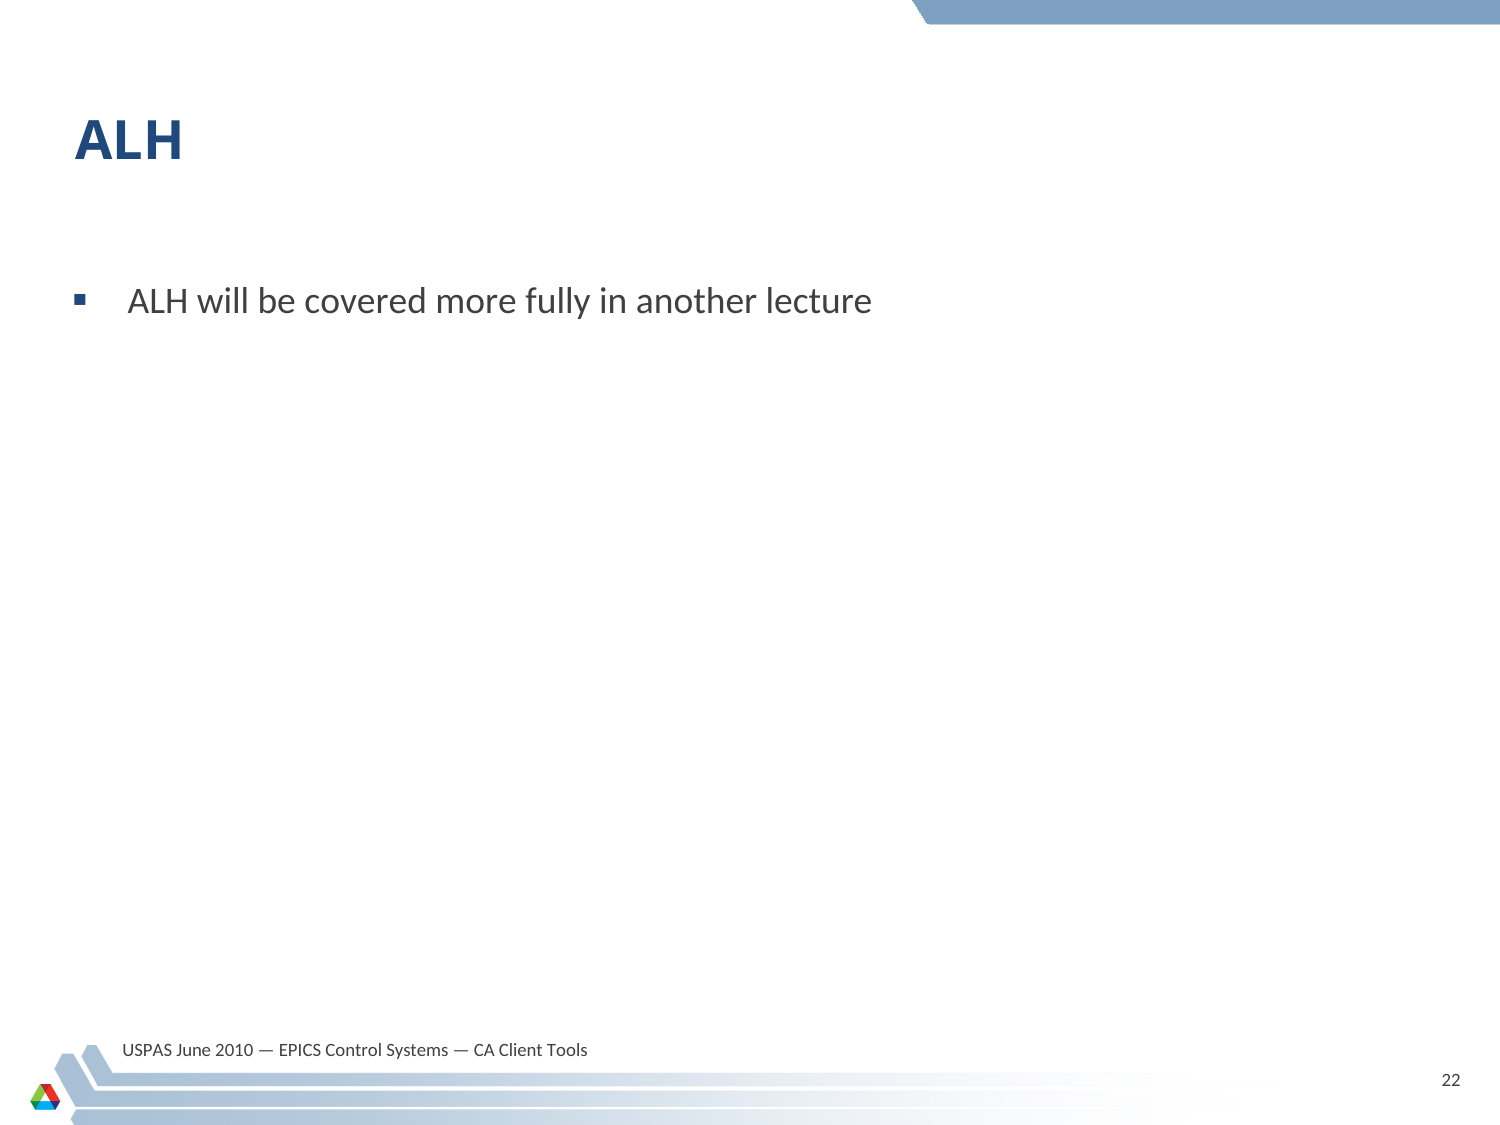

# ALH
ALH will be covered more fully in another lecture
USPAS June 2010 — EPICS Control Systems — CA Client Tools
22